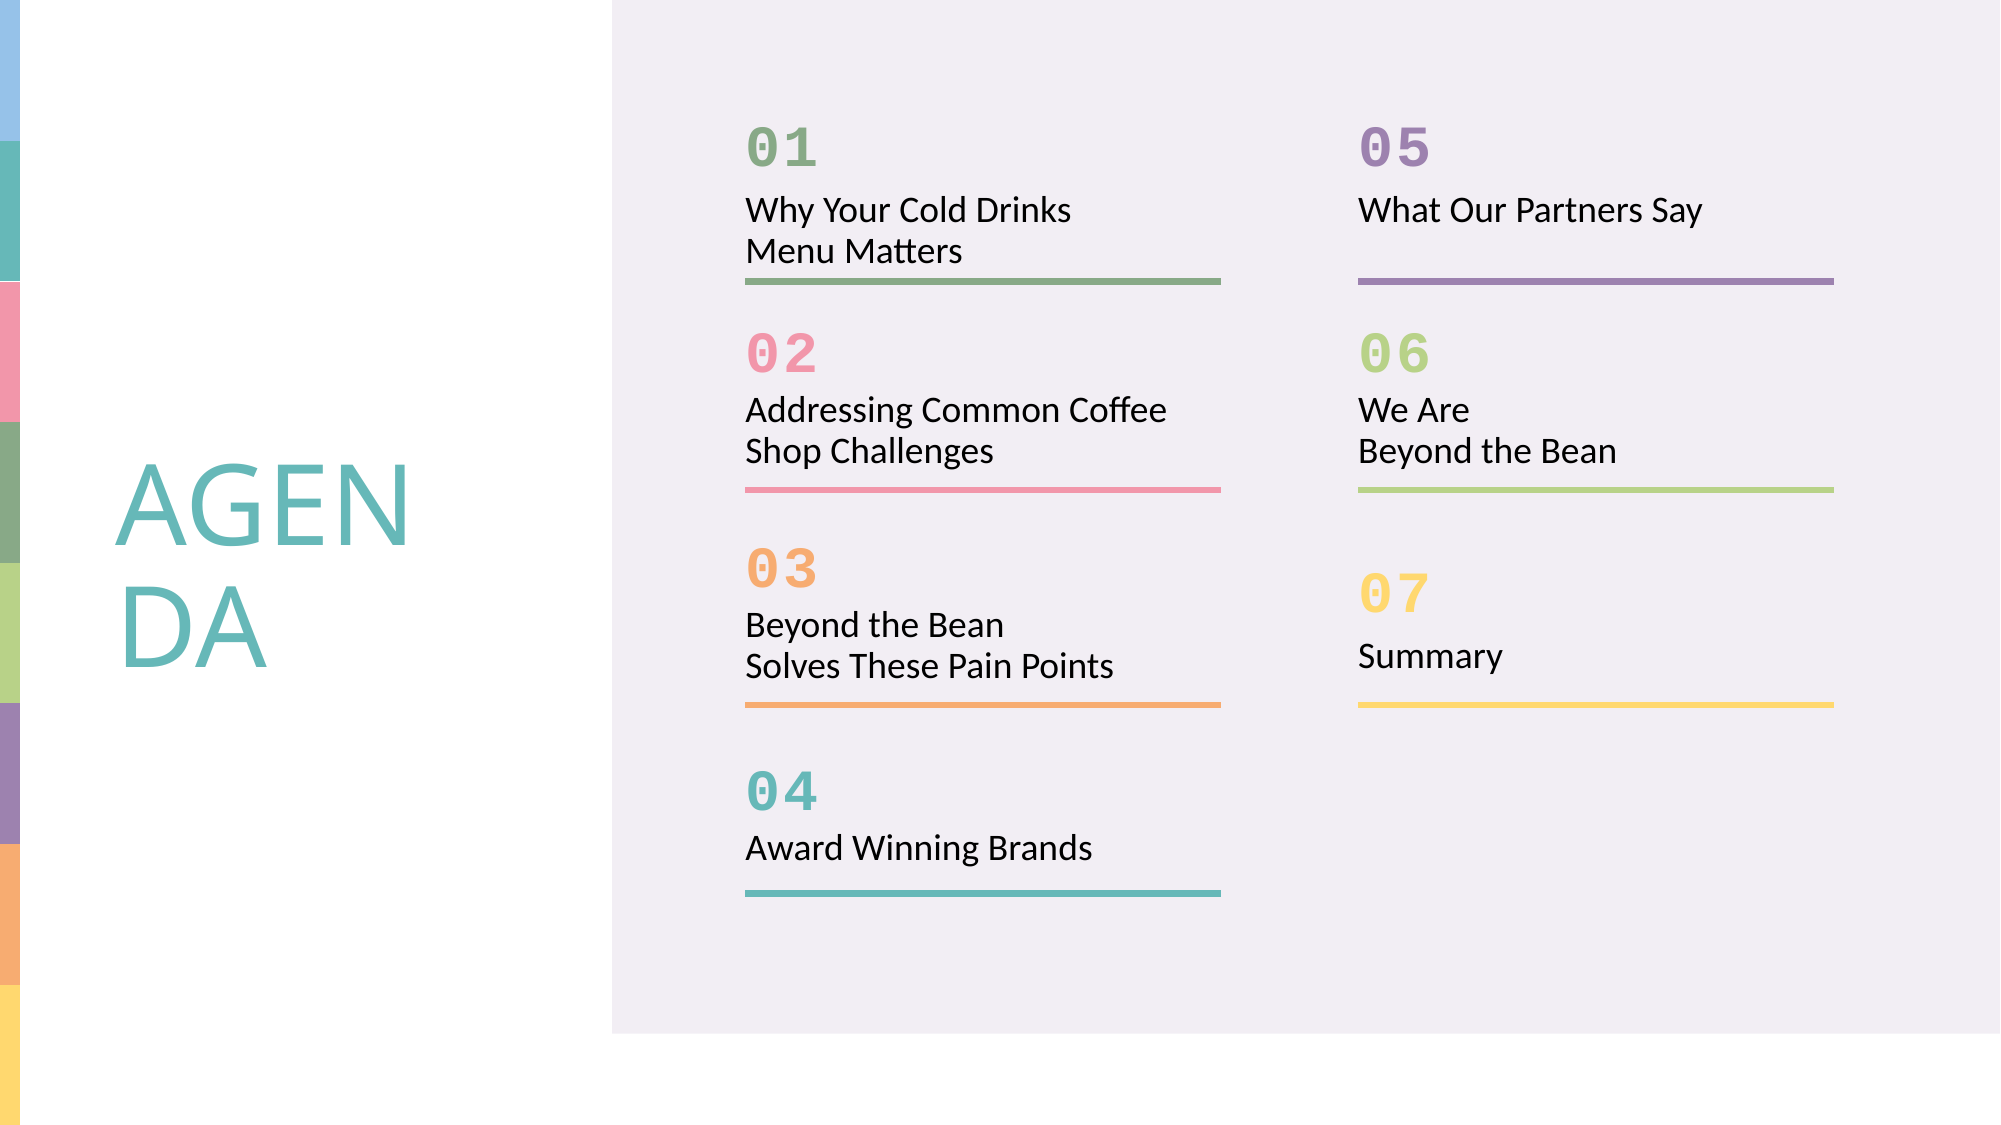

01
Why Your Cold Drinks
Menu Matters
05
What Our Partners Say
06
We Are
Beyond the Bean
02
Addressing Common Coffee
Shop Challenges
AGENDA
03
Beyond the Bean
Solves These Pain Points
07
Summary
04
Award Winning Brands